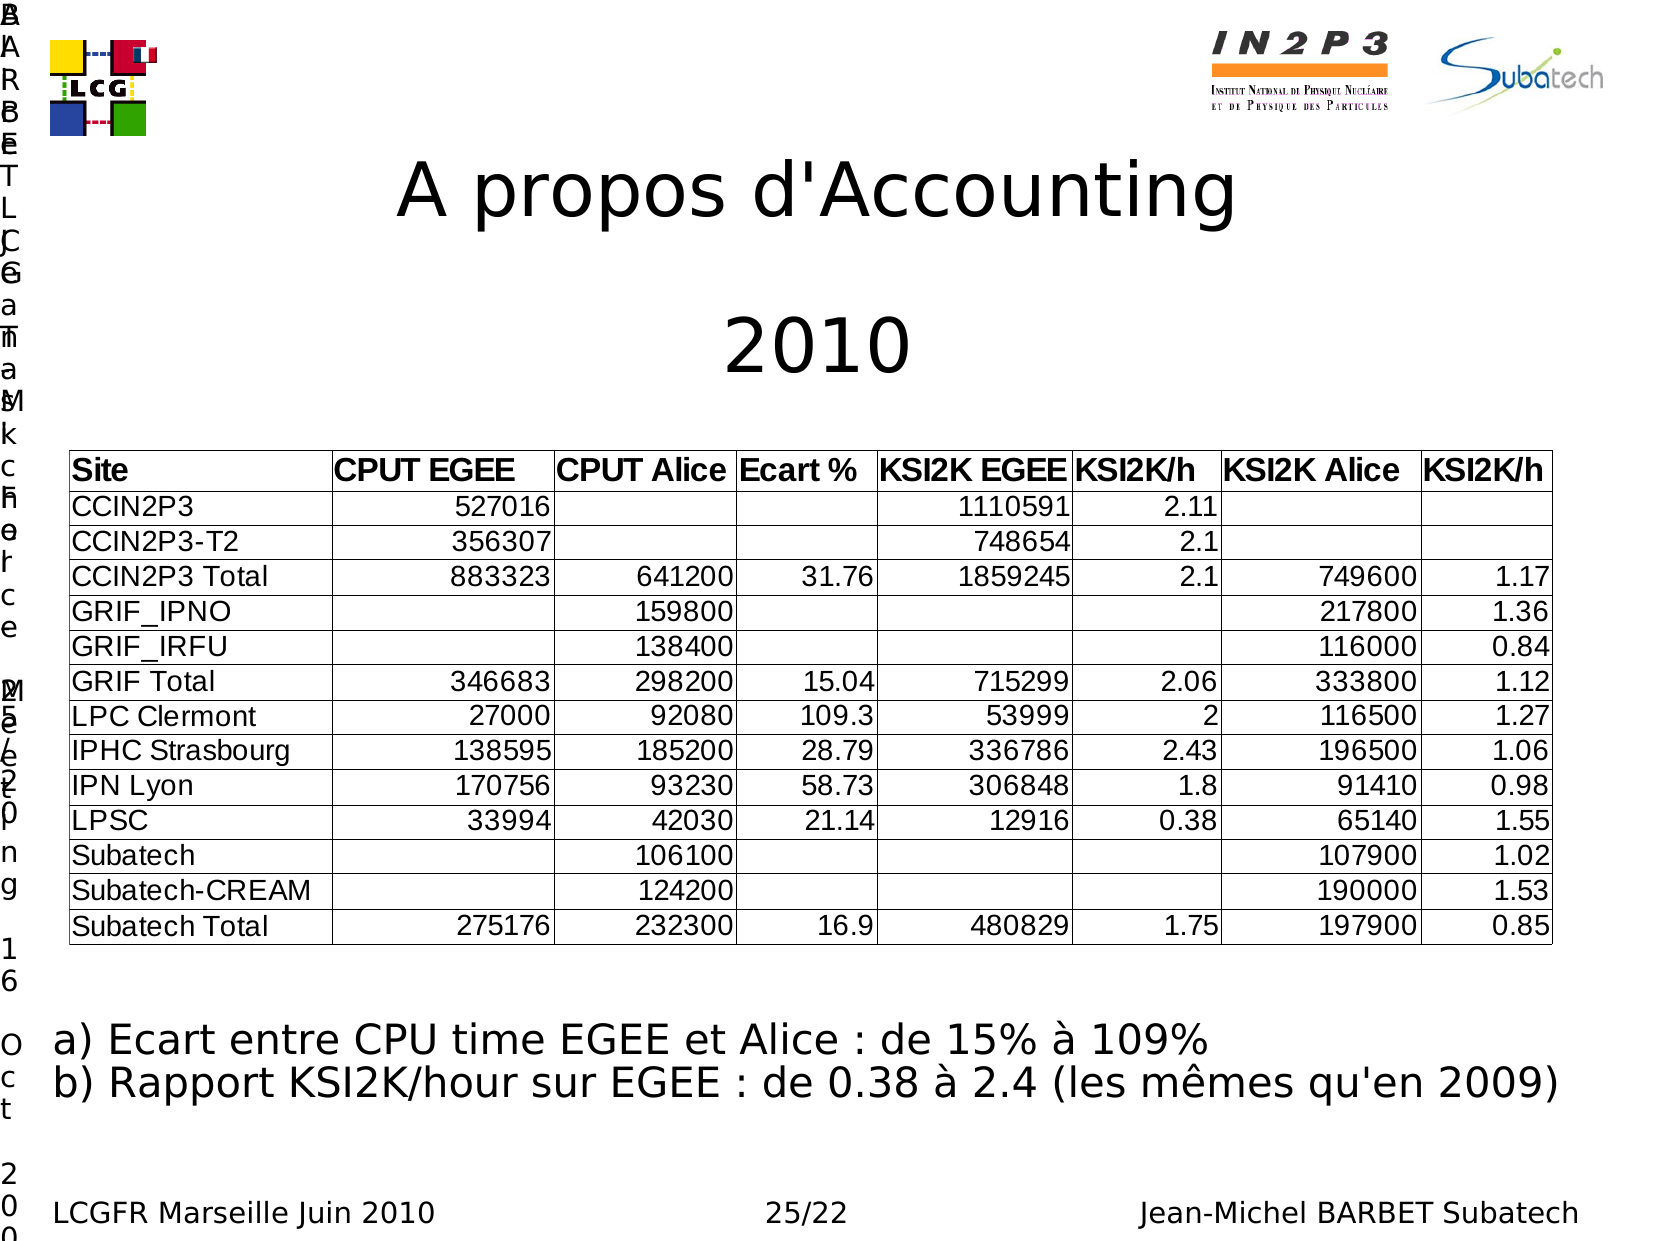

# A propos d'Accounting 2010
a) Ecart entre CPU time EGEE et Alice : de 15% à 109%
b) Rapport KSI2K/hour sur EGEE : de 0.38 à 2.4 (les mêmes qu'en 2009)